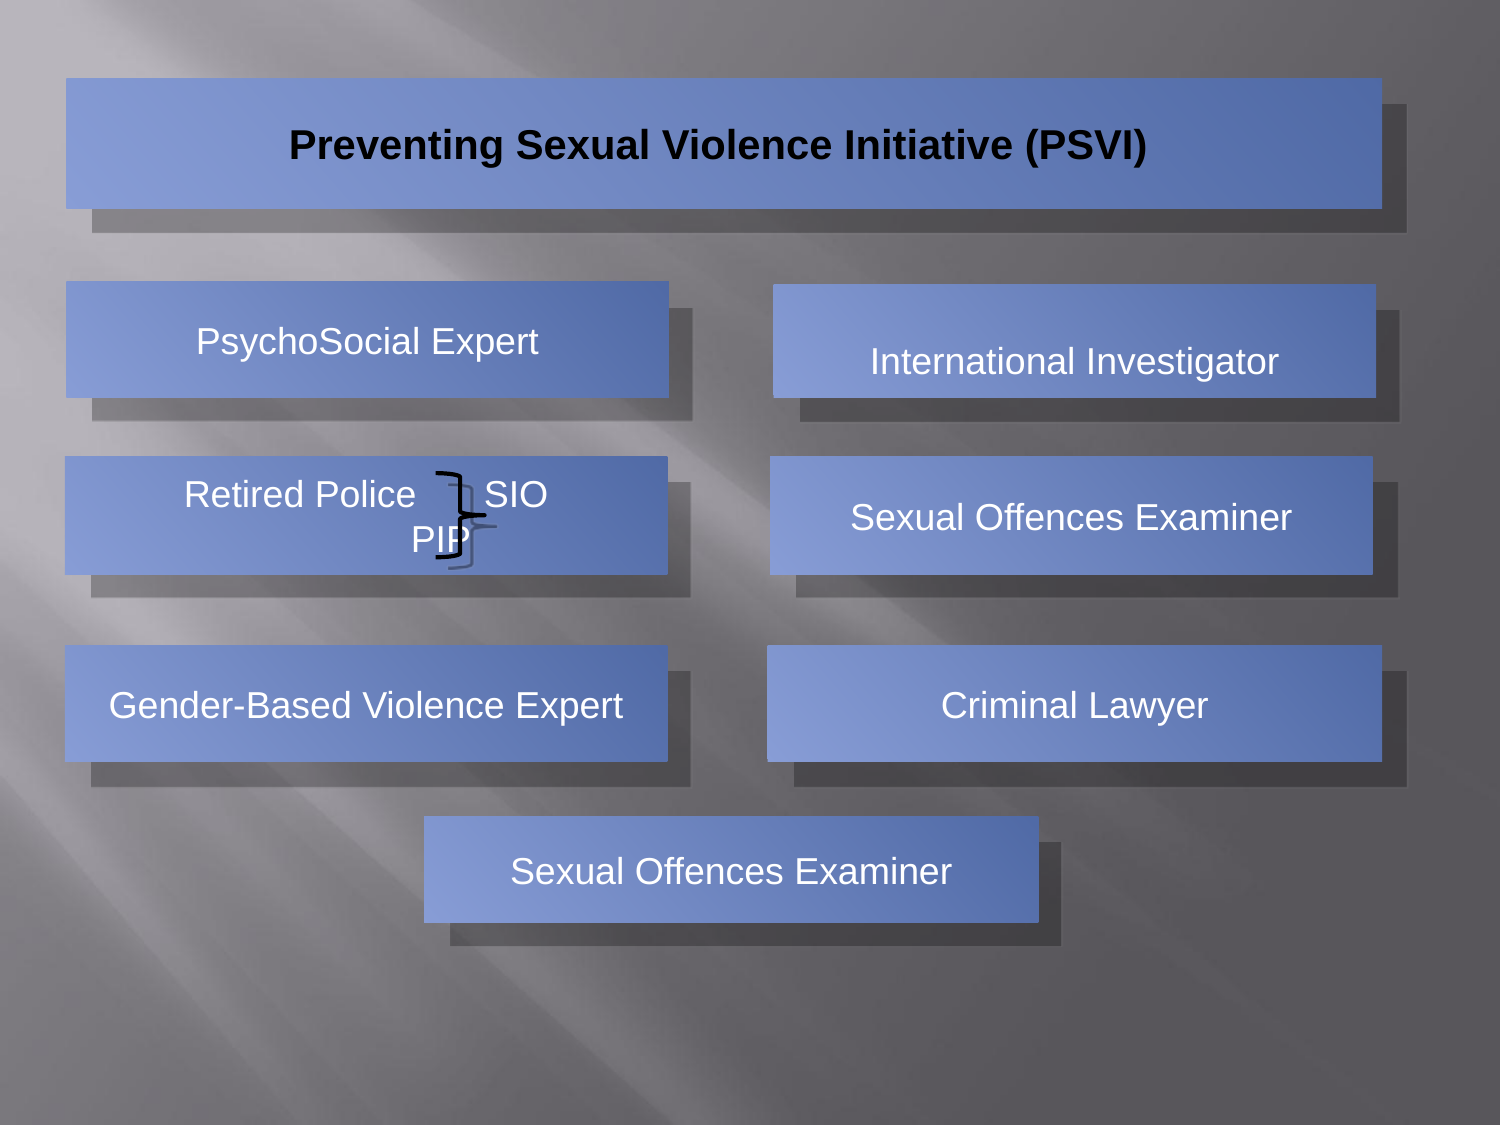

Preventing Sexual Violence Initiative (PSVI)
PsychoSocial Expert
International Investigator
Retired Police 	SIO
		PIP
Sexual Offences Examiner
Gender-Based Violence Expert
Criminal Lawyer
Sexual Offences Examiner